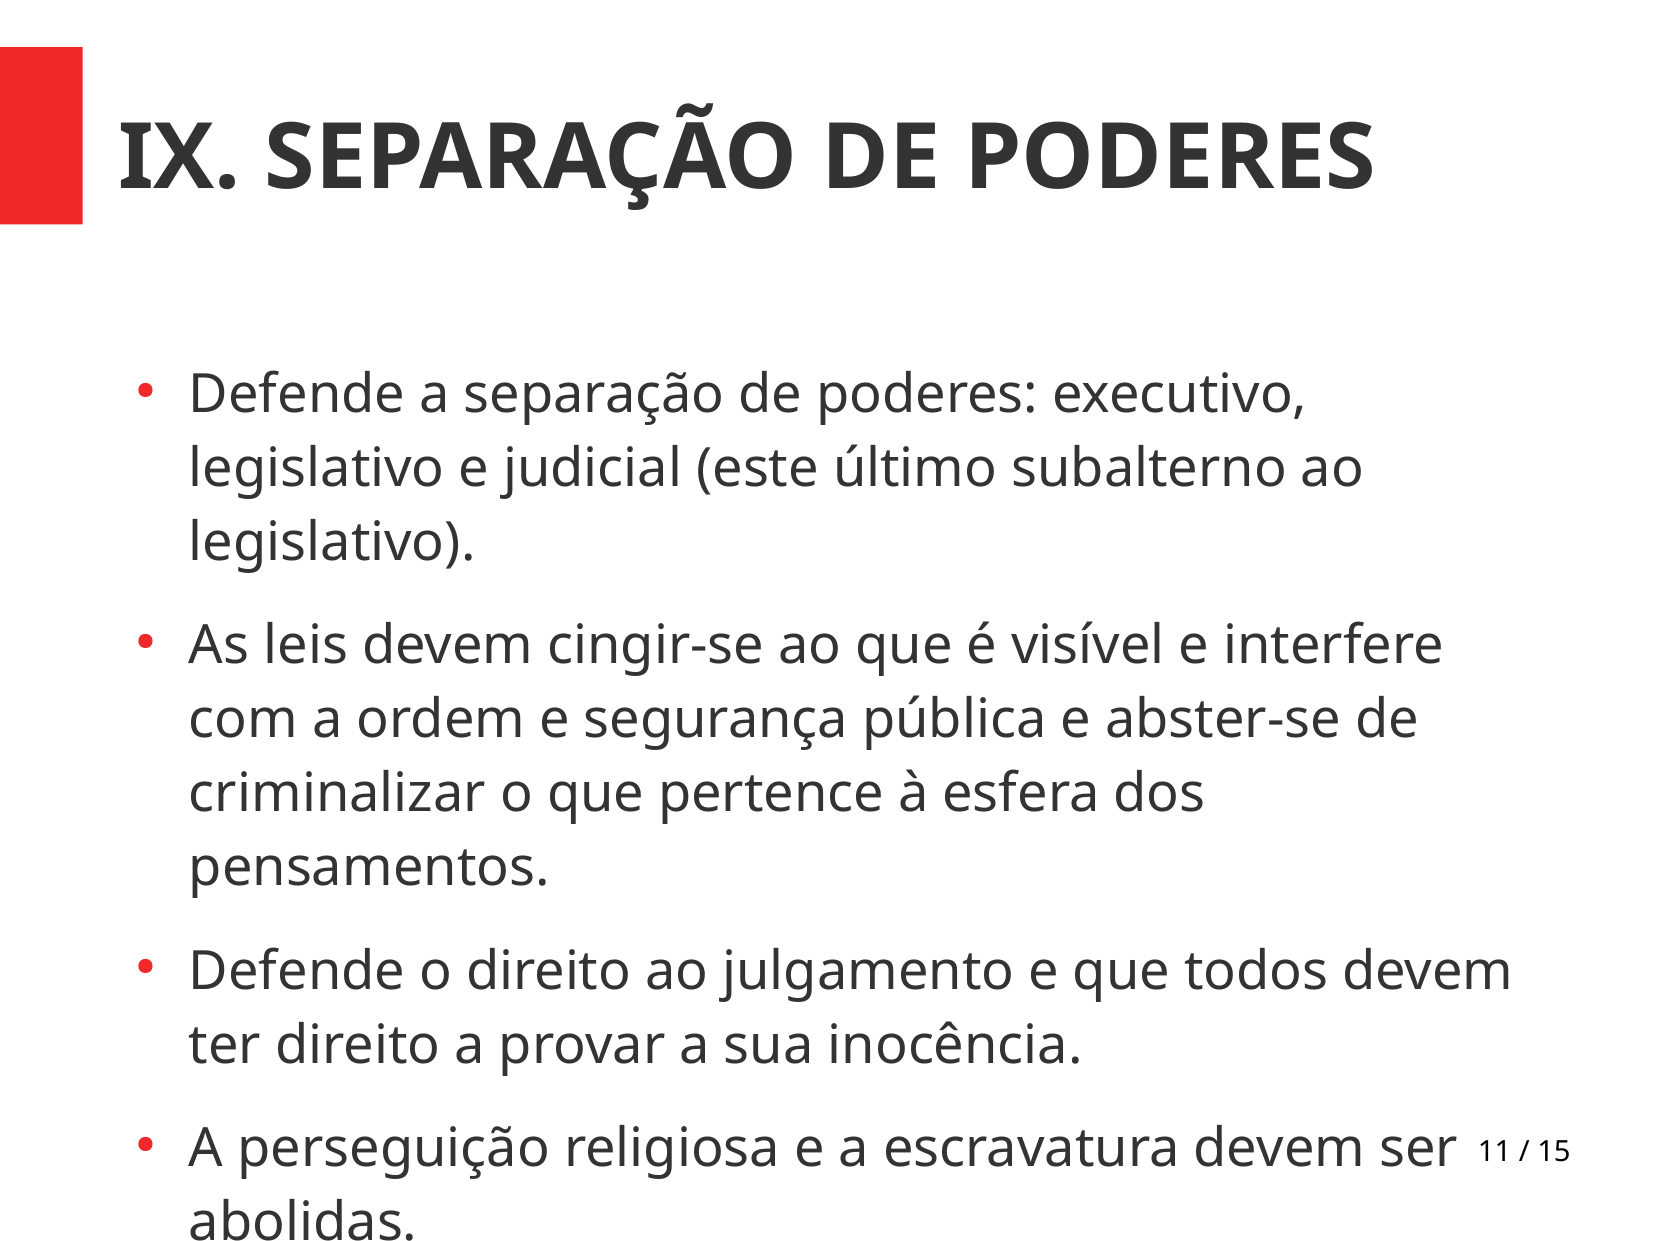

# IX. SEPARAÇÃO DE PODERES
Defende a separação de poderes: executivo, legislativo e judicial (este último subalterno ao legislativo).
As leis devem cingir-se ao que é visível e interfere com a ordem e segurança pública e abster-se de criminalizar o que pertence à esfera dos pensamentos.
Defende o direito ao julgamento e que todos devem ter direito a provar a sua inocência.
A perseguição religiosa e a escravatura devem ser abolidas.
11